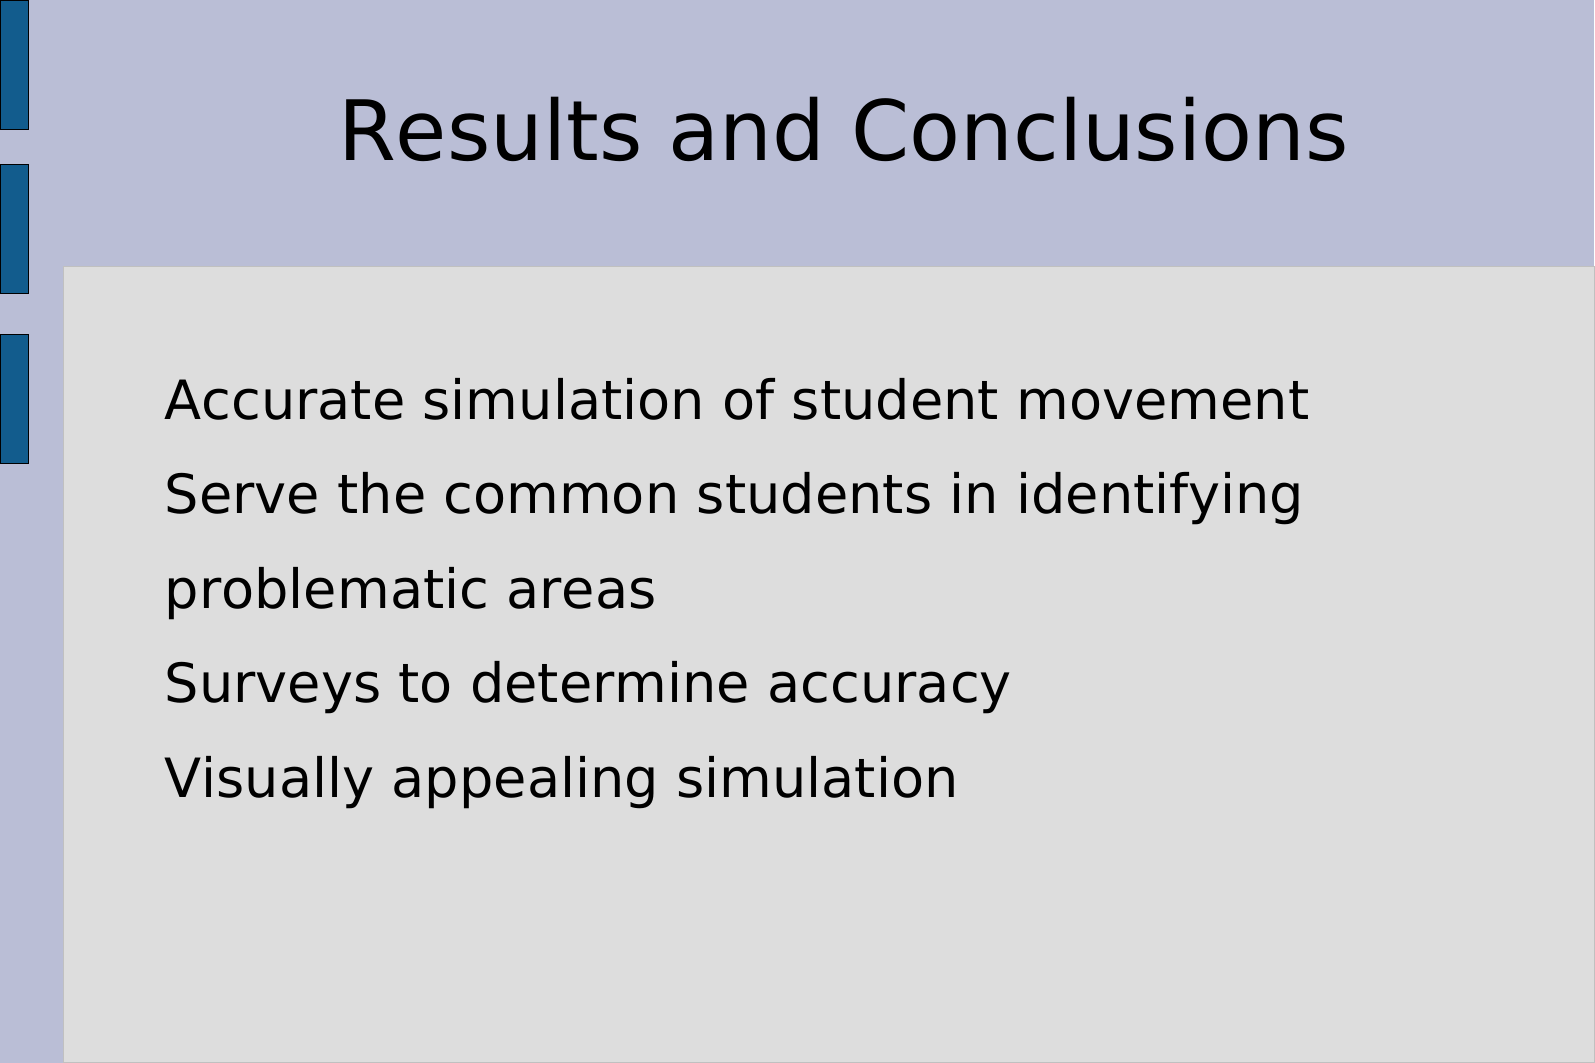

Results and Conclusions
Accurate simulation of student movement
Serve the common students in identifying problematic areas
Surveys to determine accuracy
Visually appealing simulation